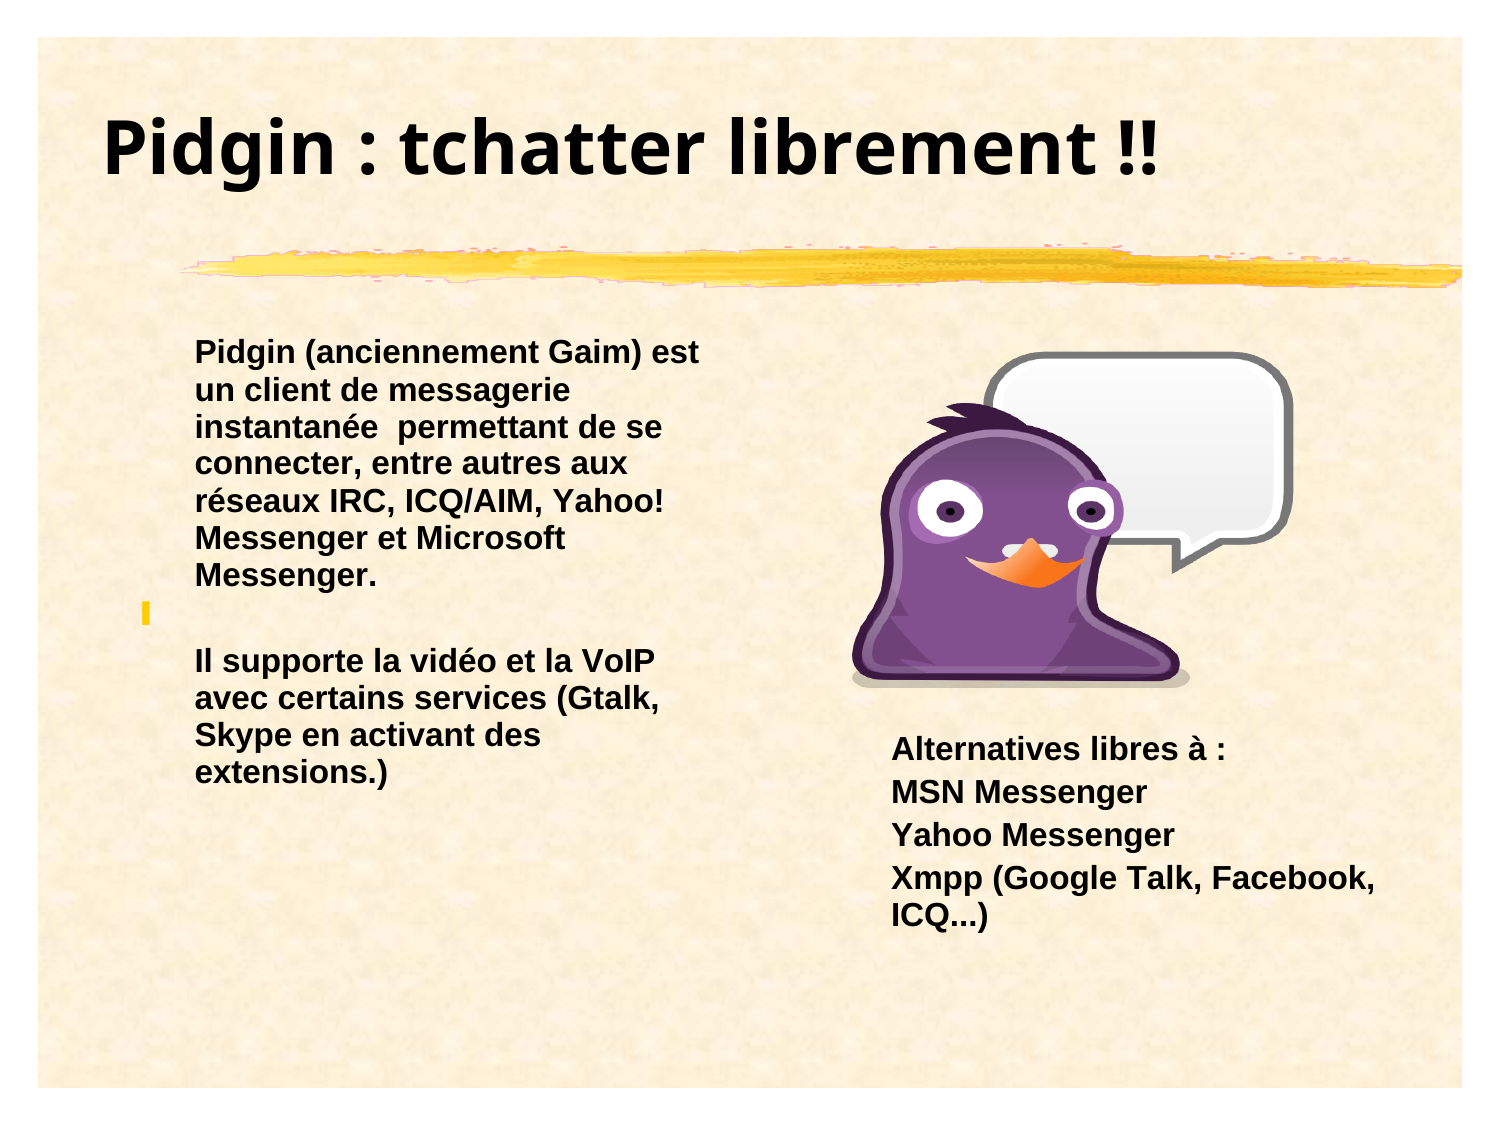

# Pidgin : tchatter librement !!
Pidgin (anciennement Gaim) est un client de messagerie instantanée permettant de se connecter, entre autres aux réseaux IRC, ICQ/AIM, Yahoo! Messenger et Microsoft Messenger.
Il supporte la vidéo et la VoIP avec certains services (Gtalk, Skype en activant des extensions.)
Alternatives libres à :
MSN Messenger
Yahoo Messenger
Xmpp (Google Talk, Facebook, ICQ...)